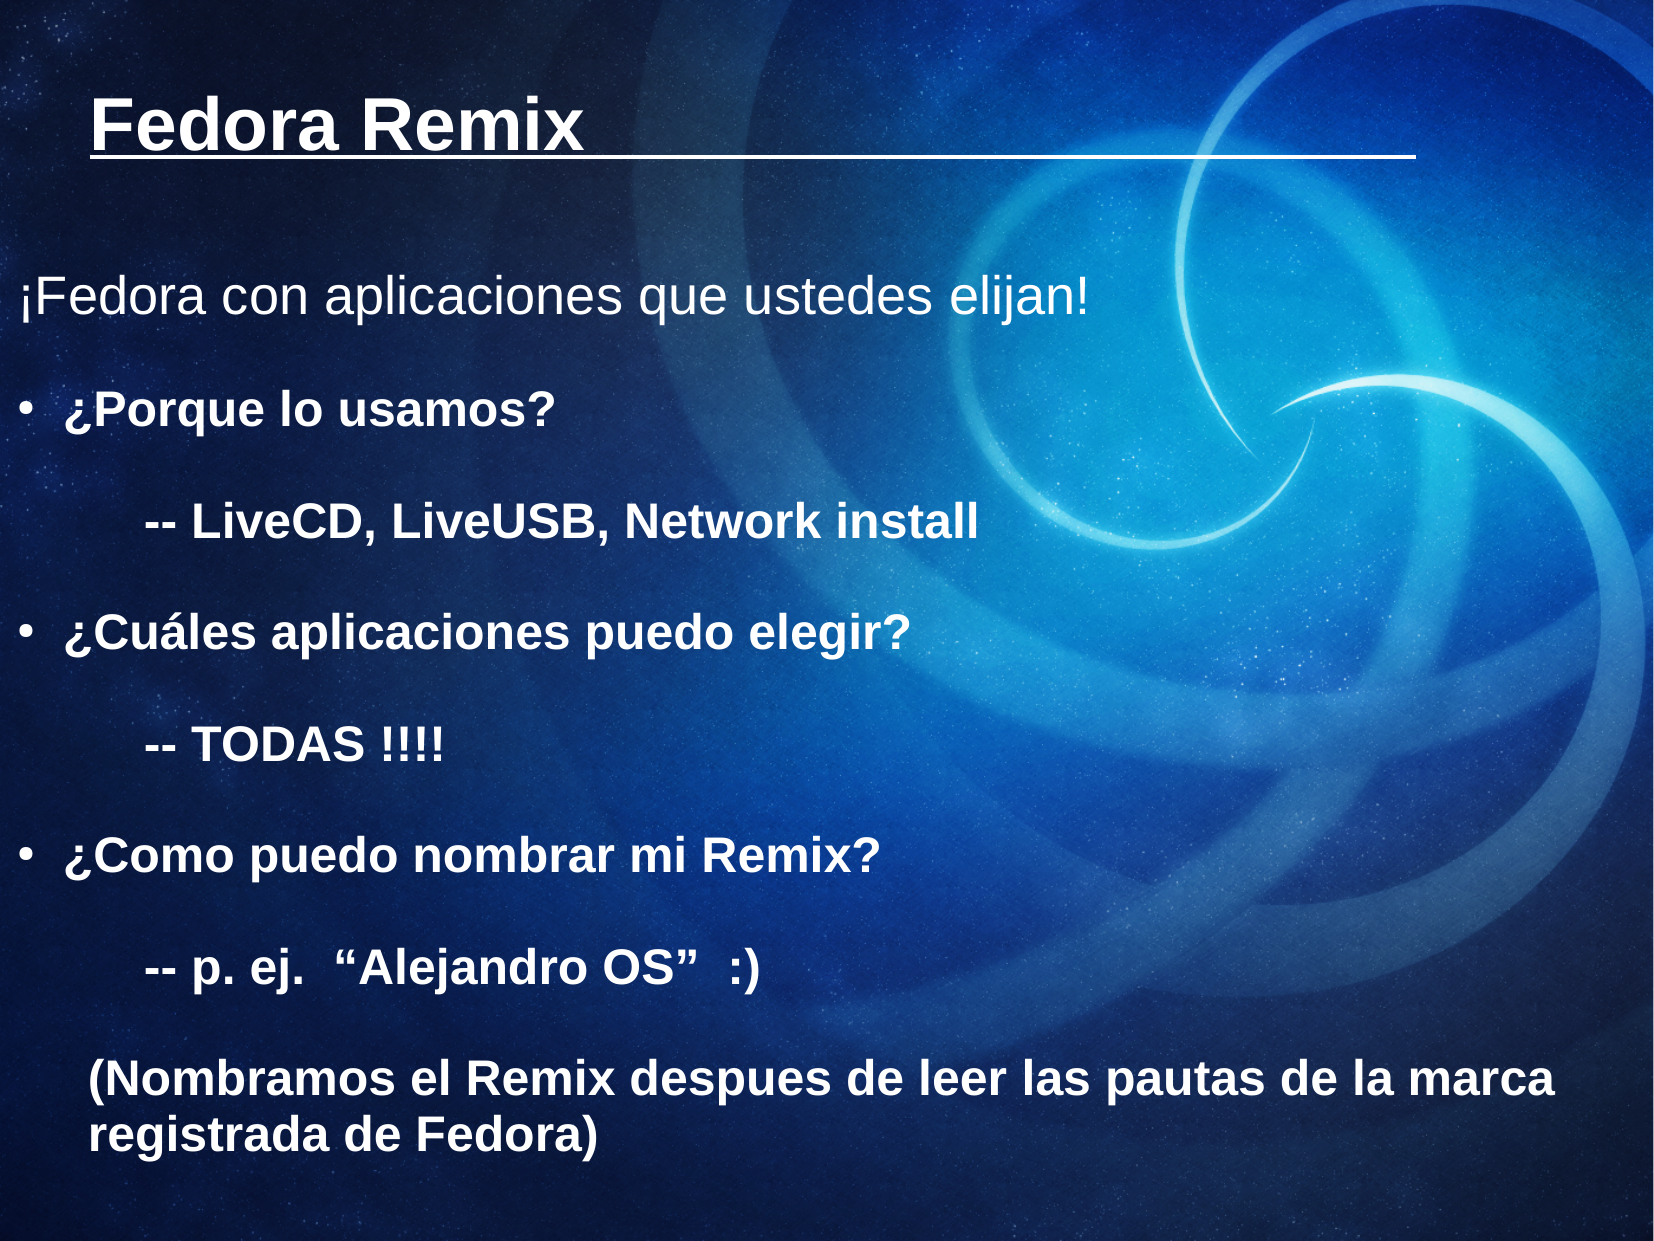

Fedora Remix
¡Fedora con aplicaciones que ustedes elijan!
 ¿Porque lo usamos?
 -- LiveCD, LiveUSB, Network install
 ¿Cuáles aplicaciones puedo elegir?
 -- TODAS !!!!
 ¿Como puedo nombrar mi Remix?
 -- p. ej. “Alejandro ΟS” :)
(Nombramos el Remix despues de leer las pautas de la marca registrada de Fedora)